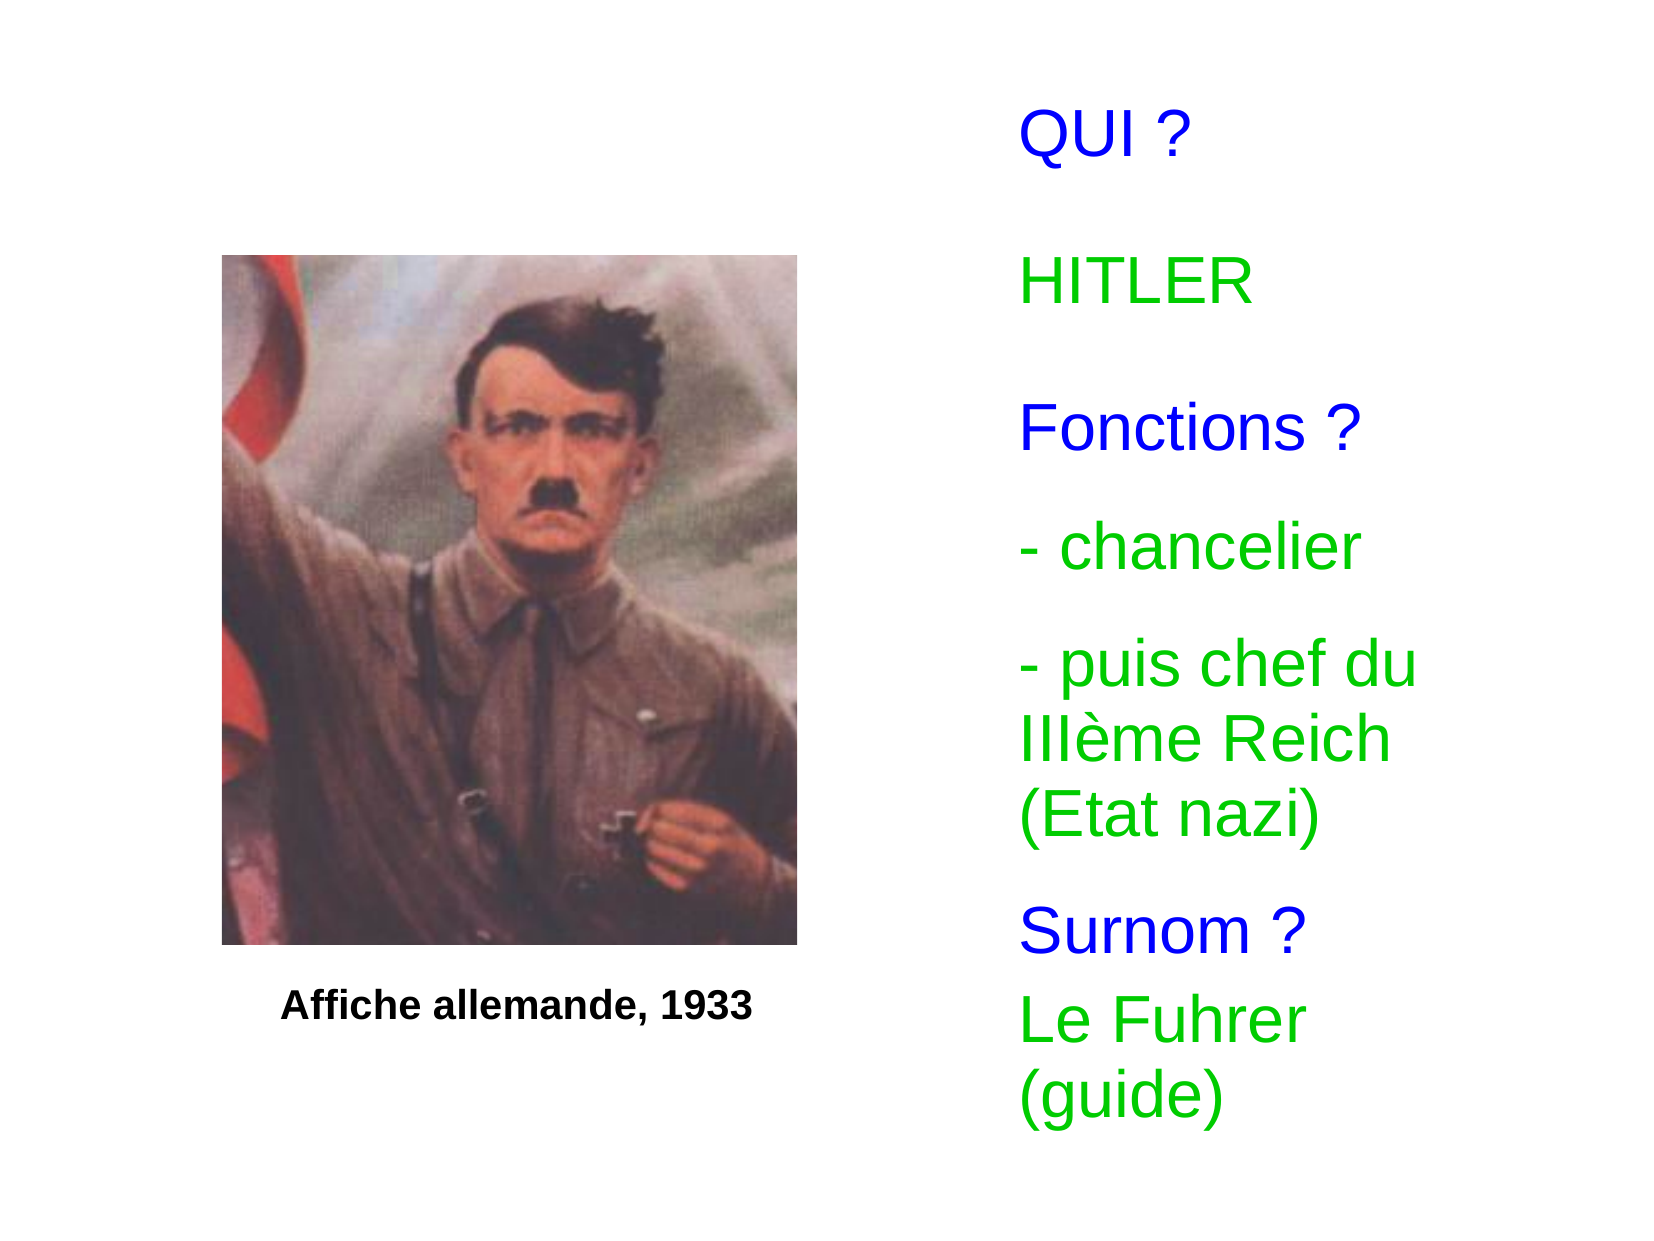

QUI ?
HITLER
Fonctions ?
- chancelier
- puis chef du IIIème Reich (Etat nazi)
Surnom ?
Affiche allemande, 1933
Le Fuhrer (guide)